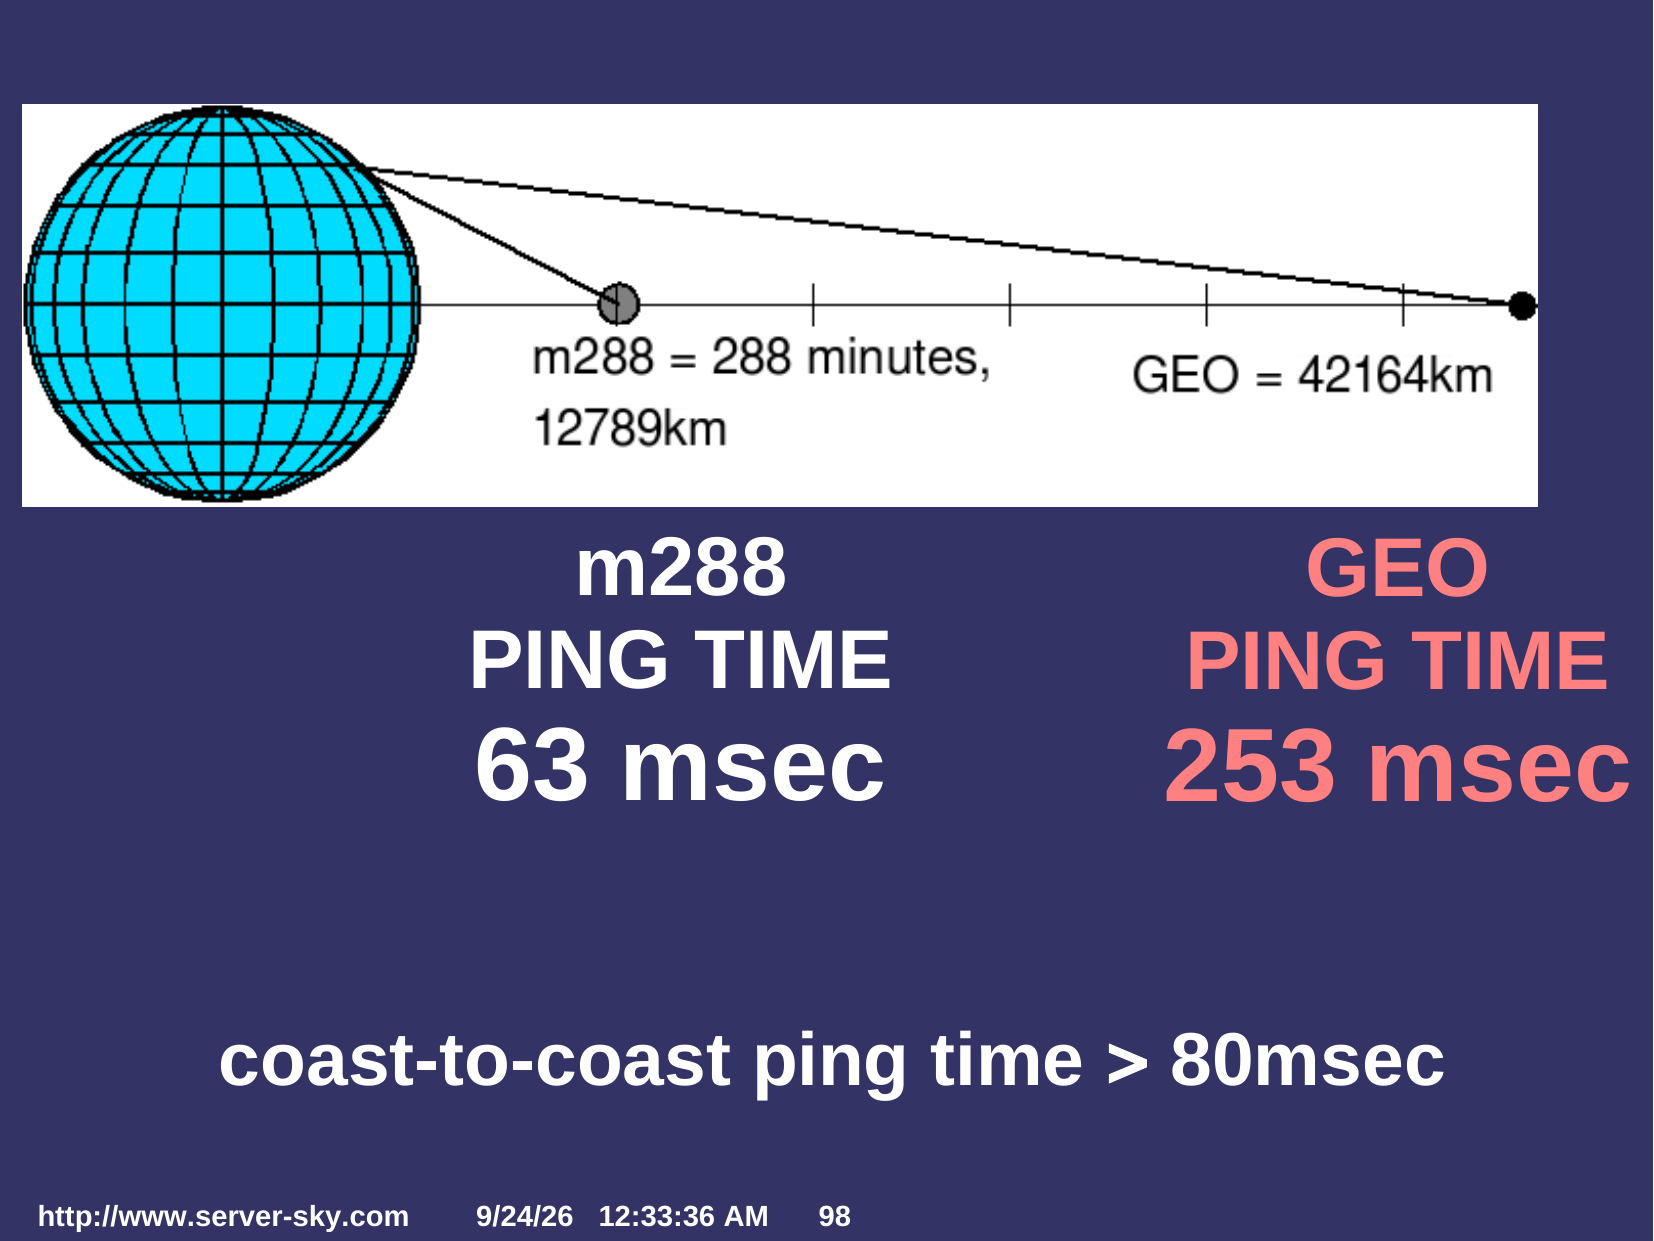

m288
PING TIME
63 msec
GEO
PING TIME
253 msec
coast-to-coast ping time > 80msec